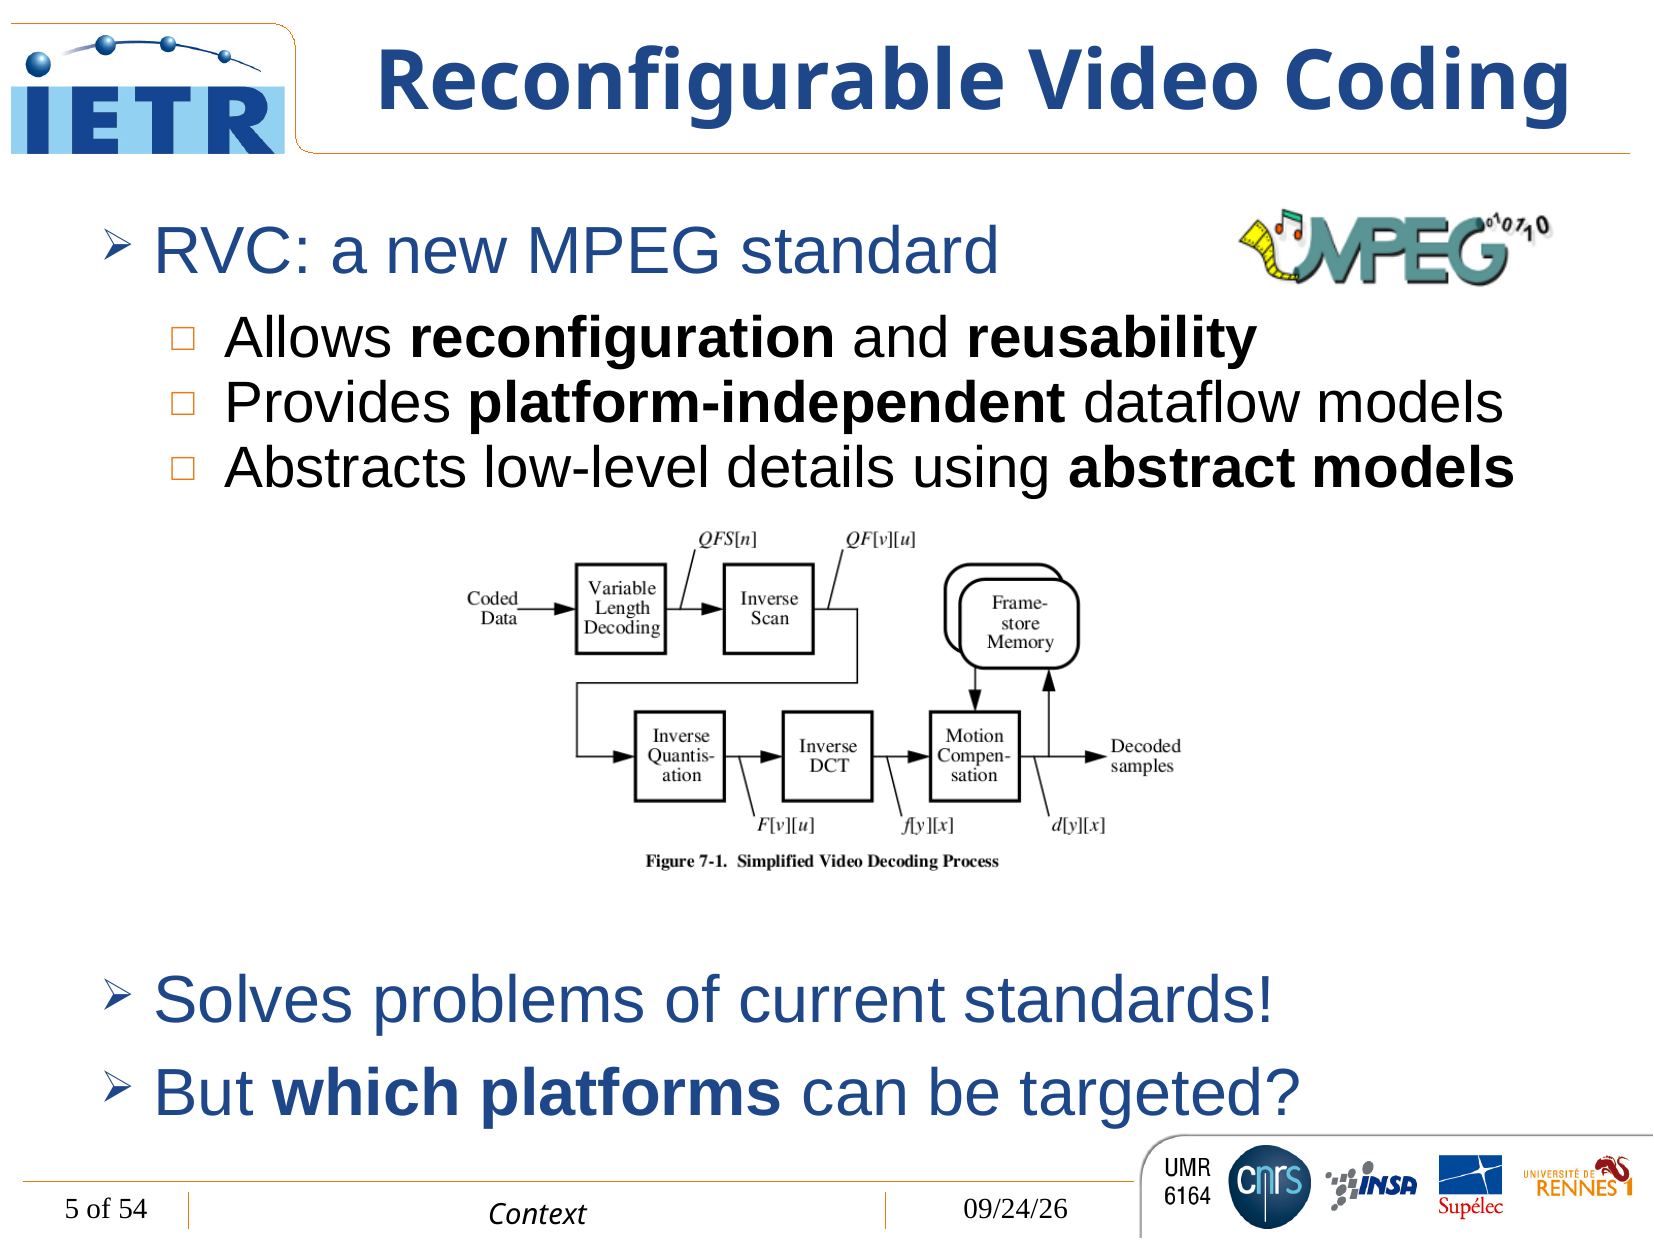

# Reconfigurable Video Coding
RVC: a new MPEG standard
Allows reconfiguration and reusability
Provides platform-independent dataflow models
Abstracts low-level details using abstract models
Solves problems of current standards!
But which platforms can be targeted?
5
Context